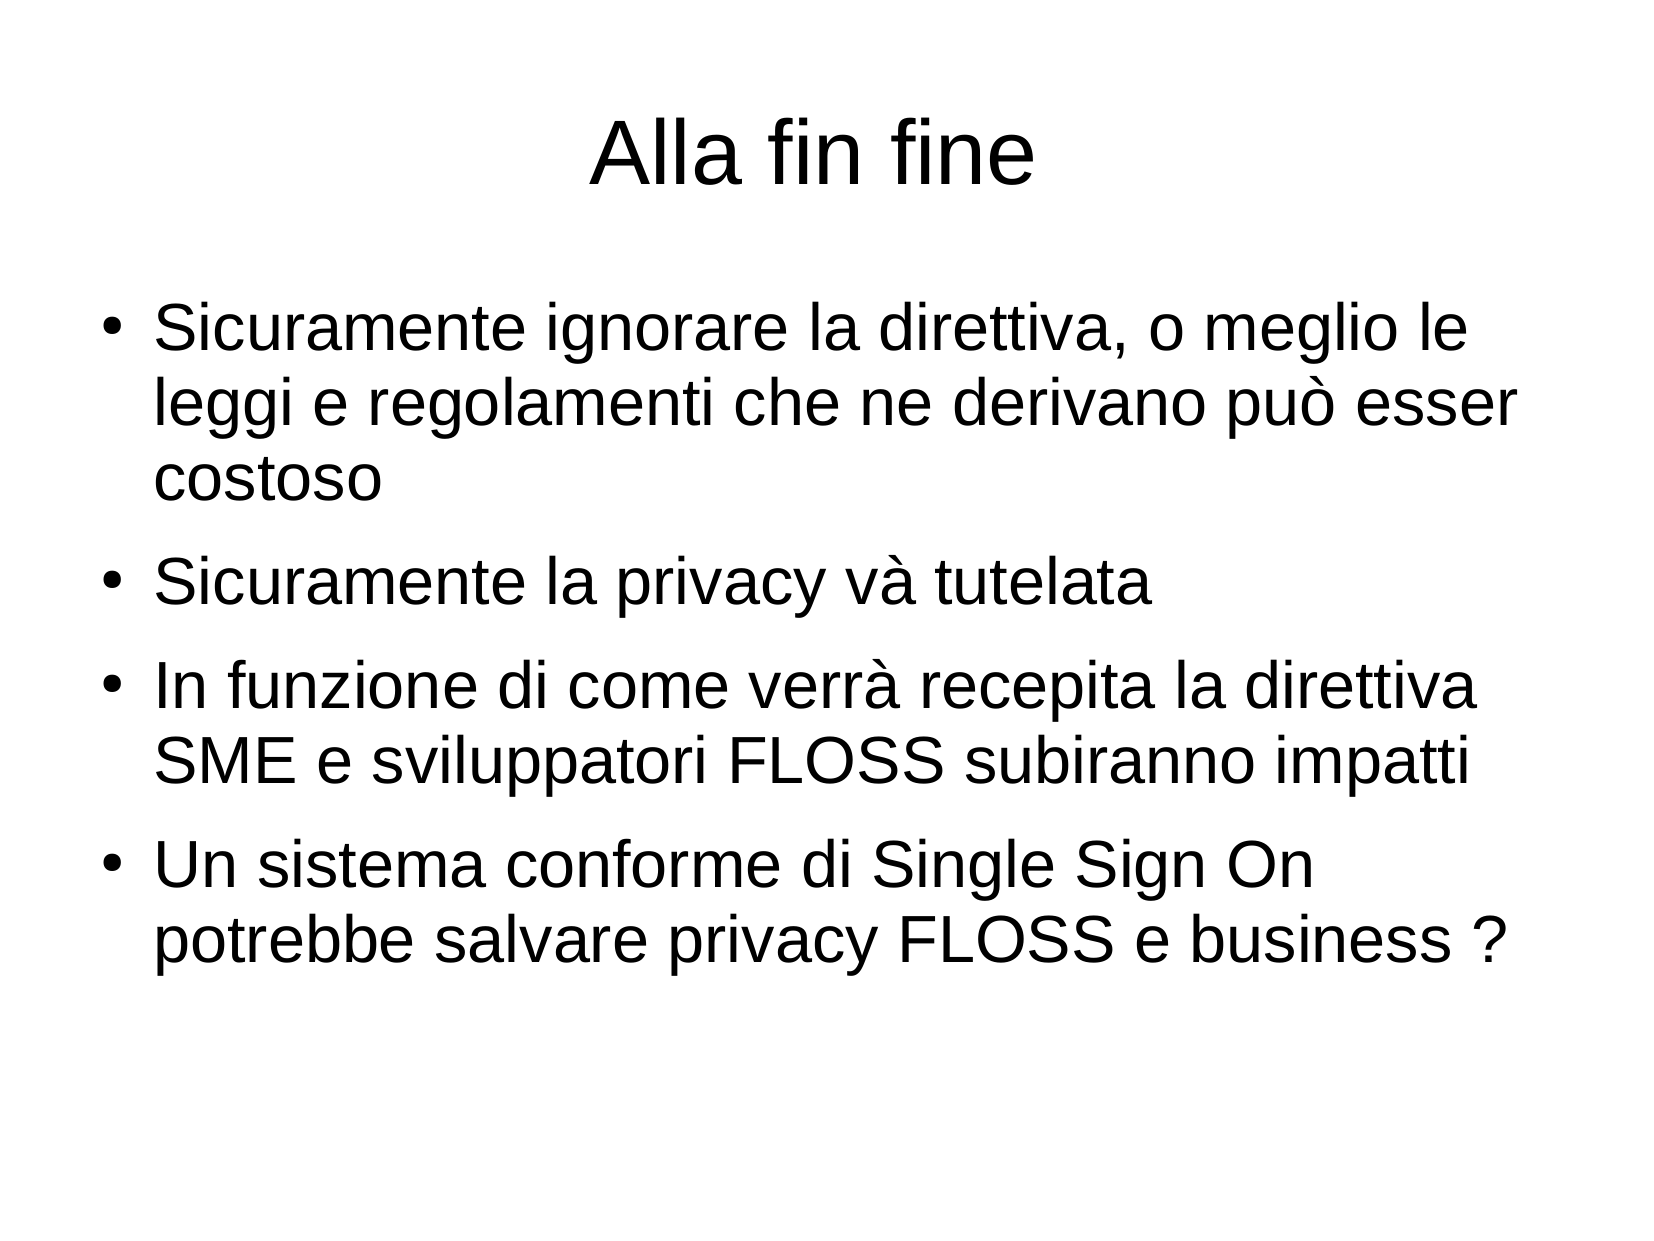

# Alla fin fine
Sicuramente ignorare la direttiva, o meglio le leggi e regolamenti che ne derivano può esser costoso
Sicuramente la privacy và tutelata
In funzione di come verrà recepita la direttiva SME e sviluppatori FLOSS subiranno impatti
Un sistema conforme di Single Sign On potrebbe salvare privacy FLOSS e business ?